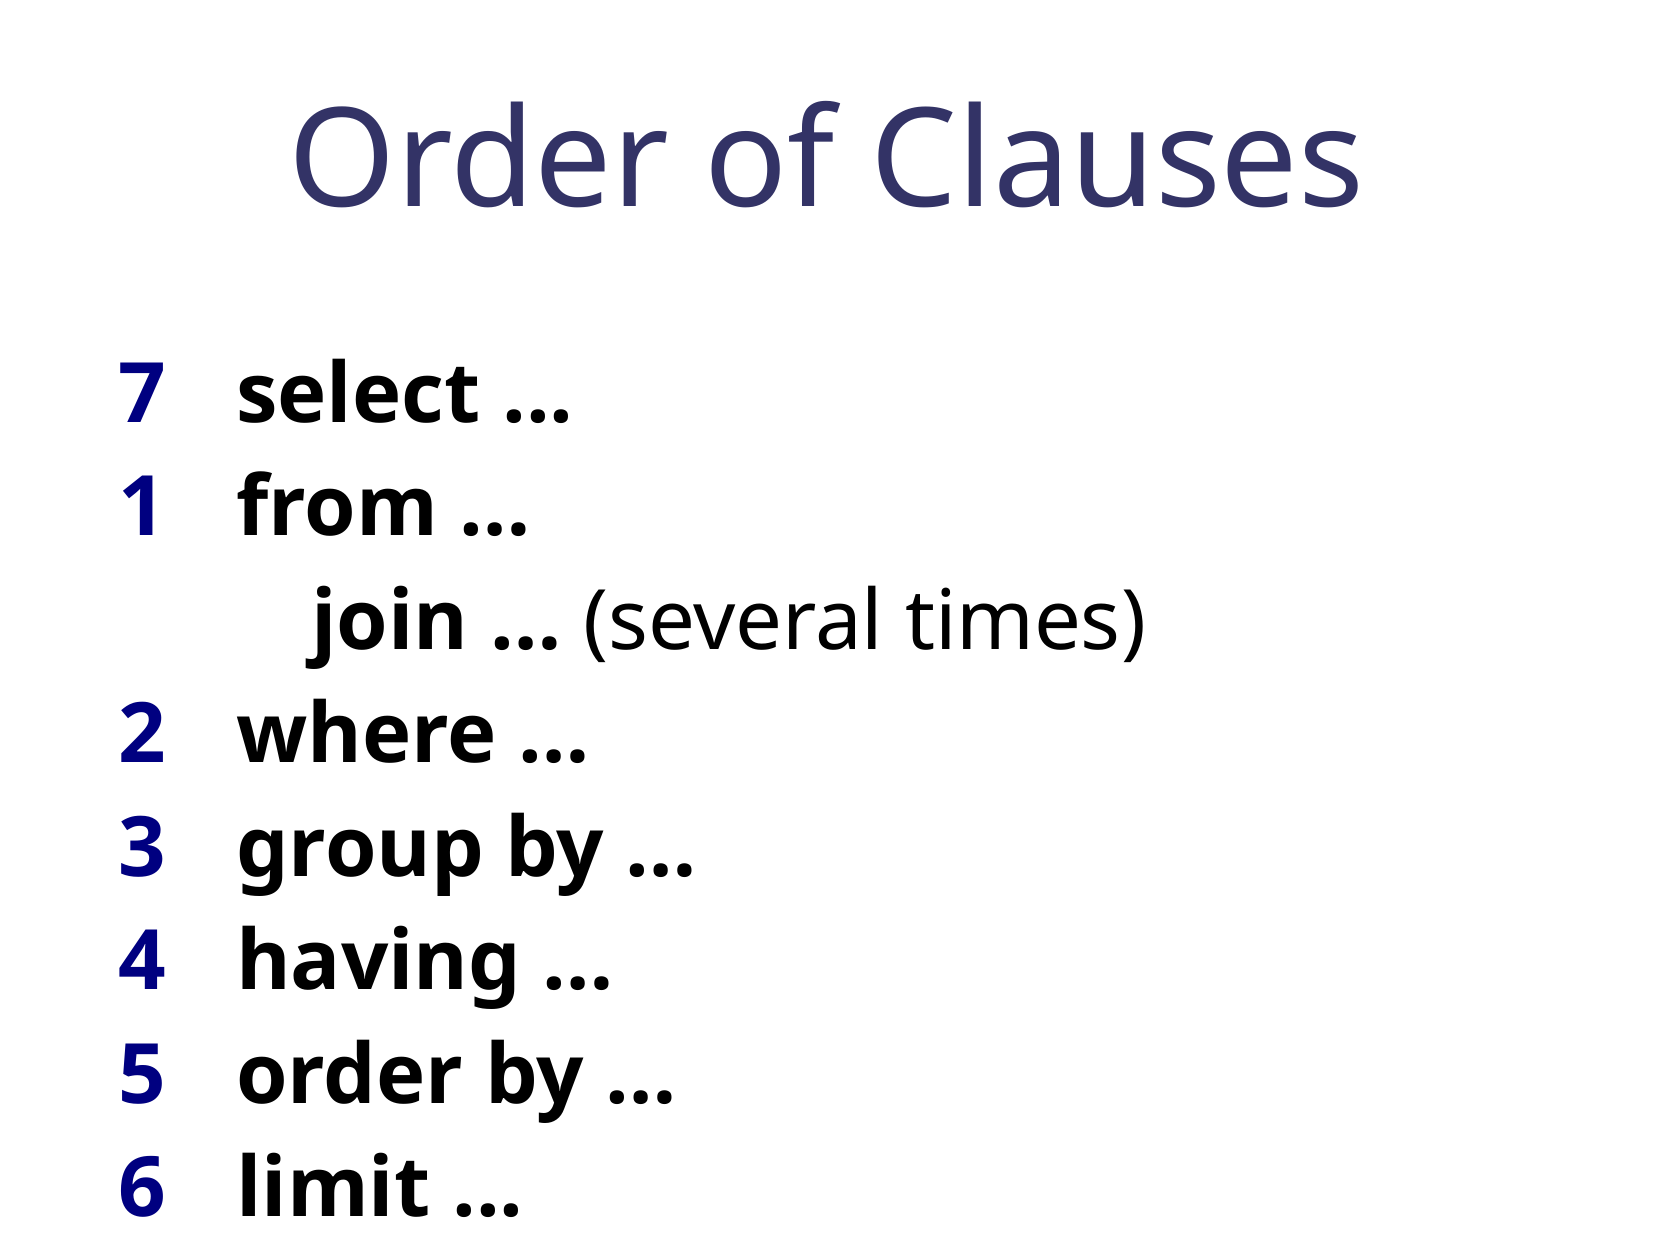

Order of Clauses
7
1
2
3
4
5
6
# select ...
from …
	join … (several times)
where …
group by …
having …
order by …
limit ...